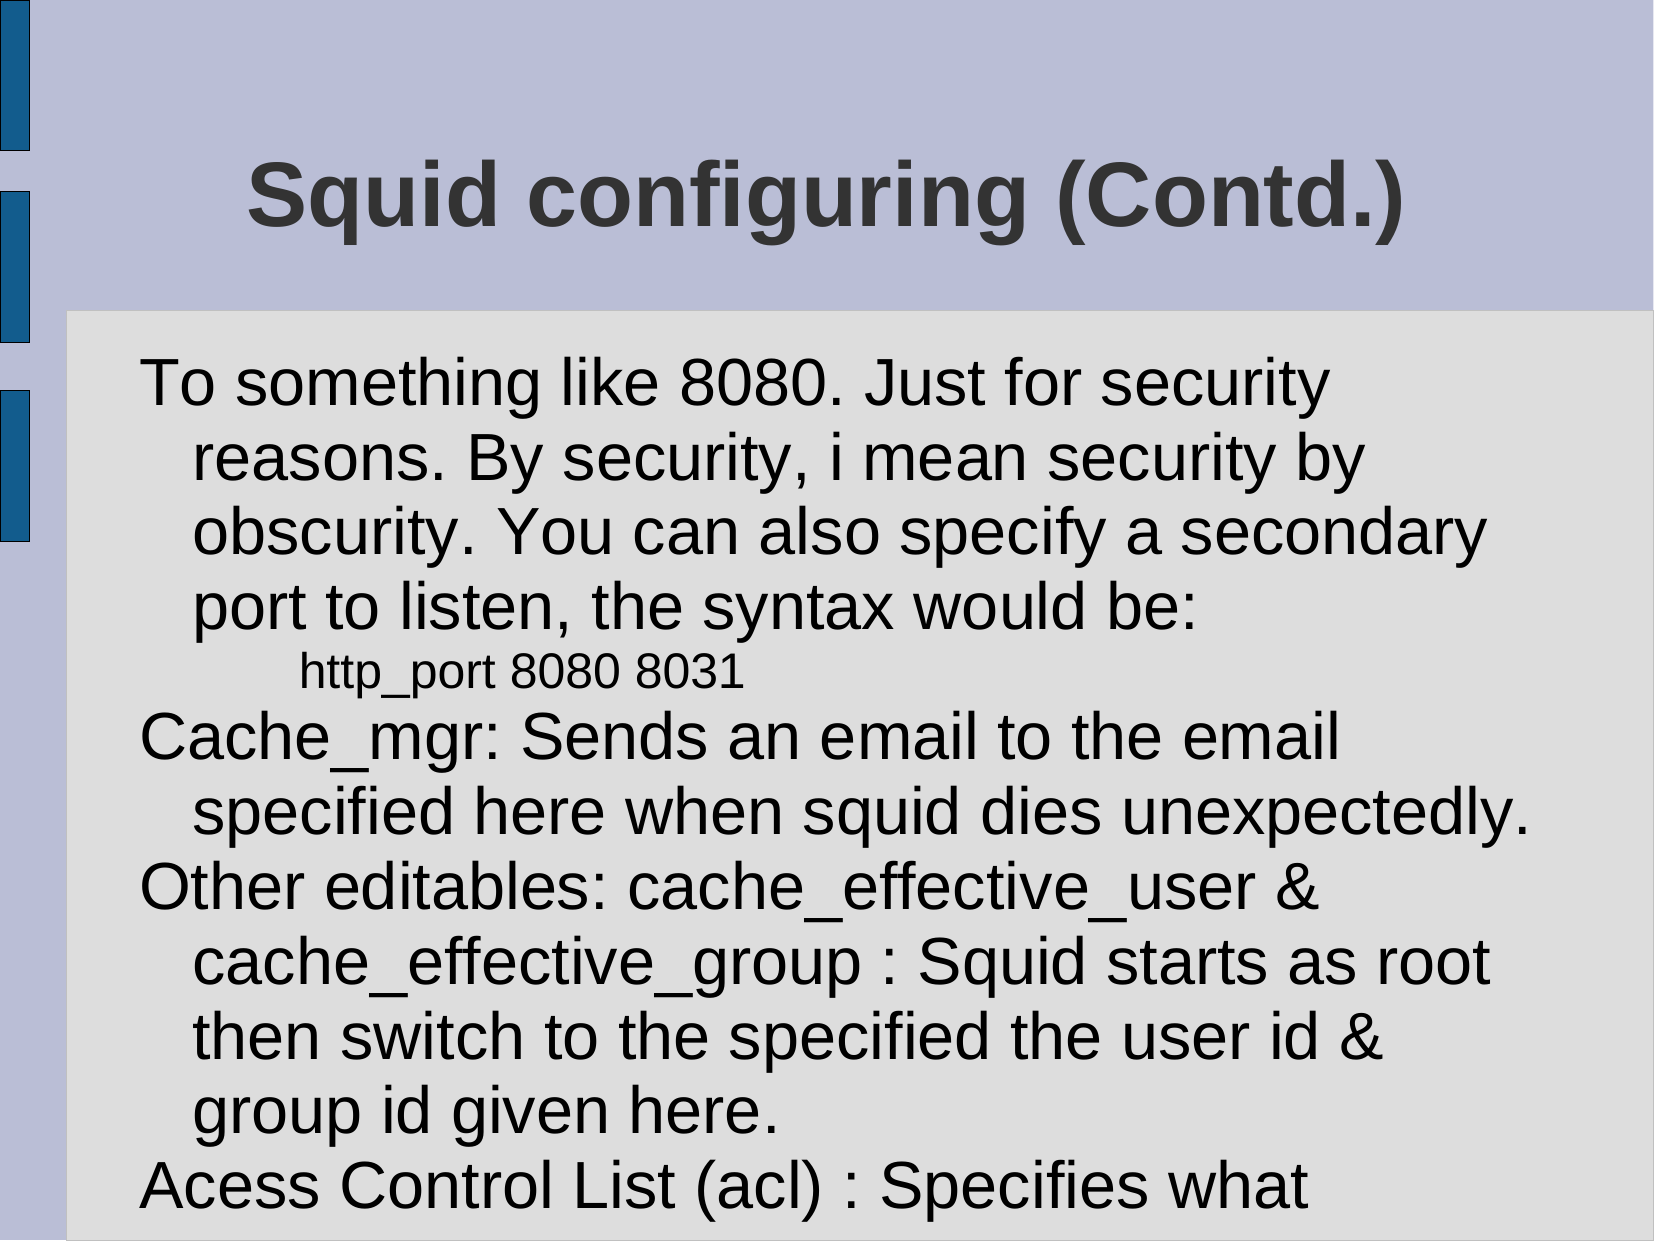

# Squid configuring (Contd.)
To something like 8080. Just for security reasons. By security, i mean security by obscurity. You can also specify a secondary port to listen, the syntax would be:
http_port 8080 8031
Cache_mgr: Sends an email to the email specified here when squid dies unexpectedly.
Other editables: cache_effective_user & cache_effective_group : Squid starts as root then switch to the specified the user id & group id given here.
Acess Control List (acl) : Specifies what